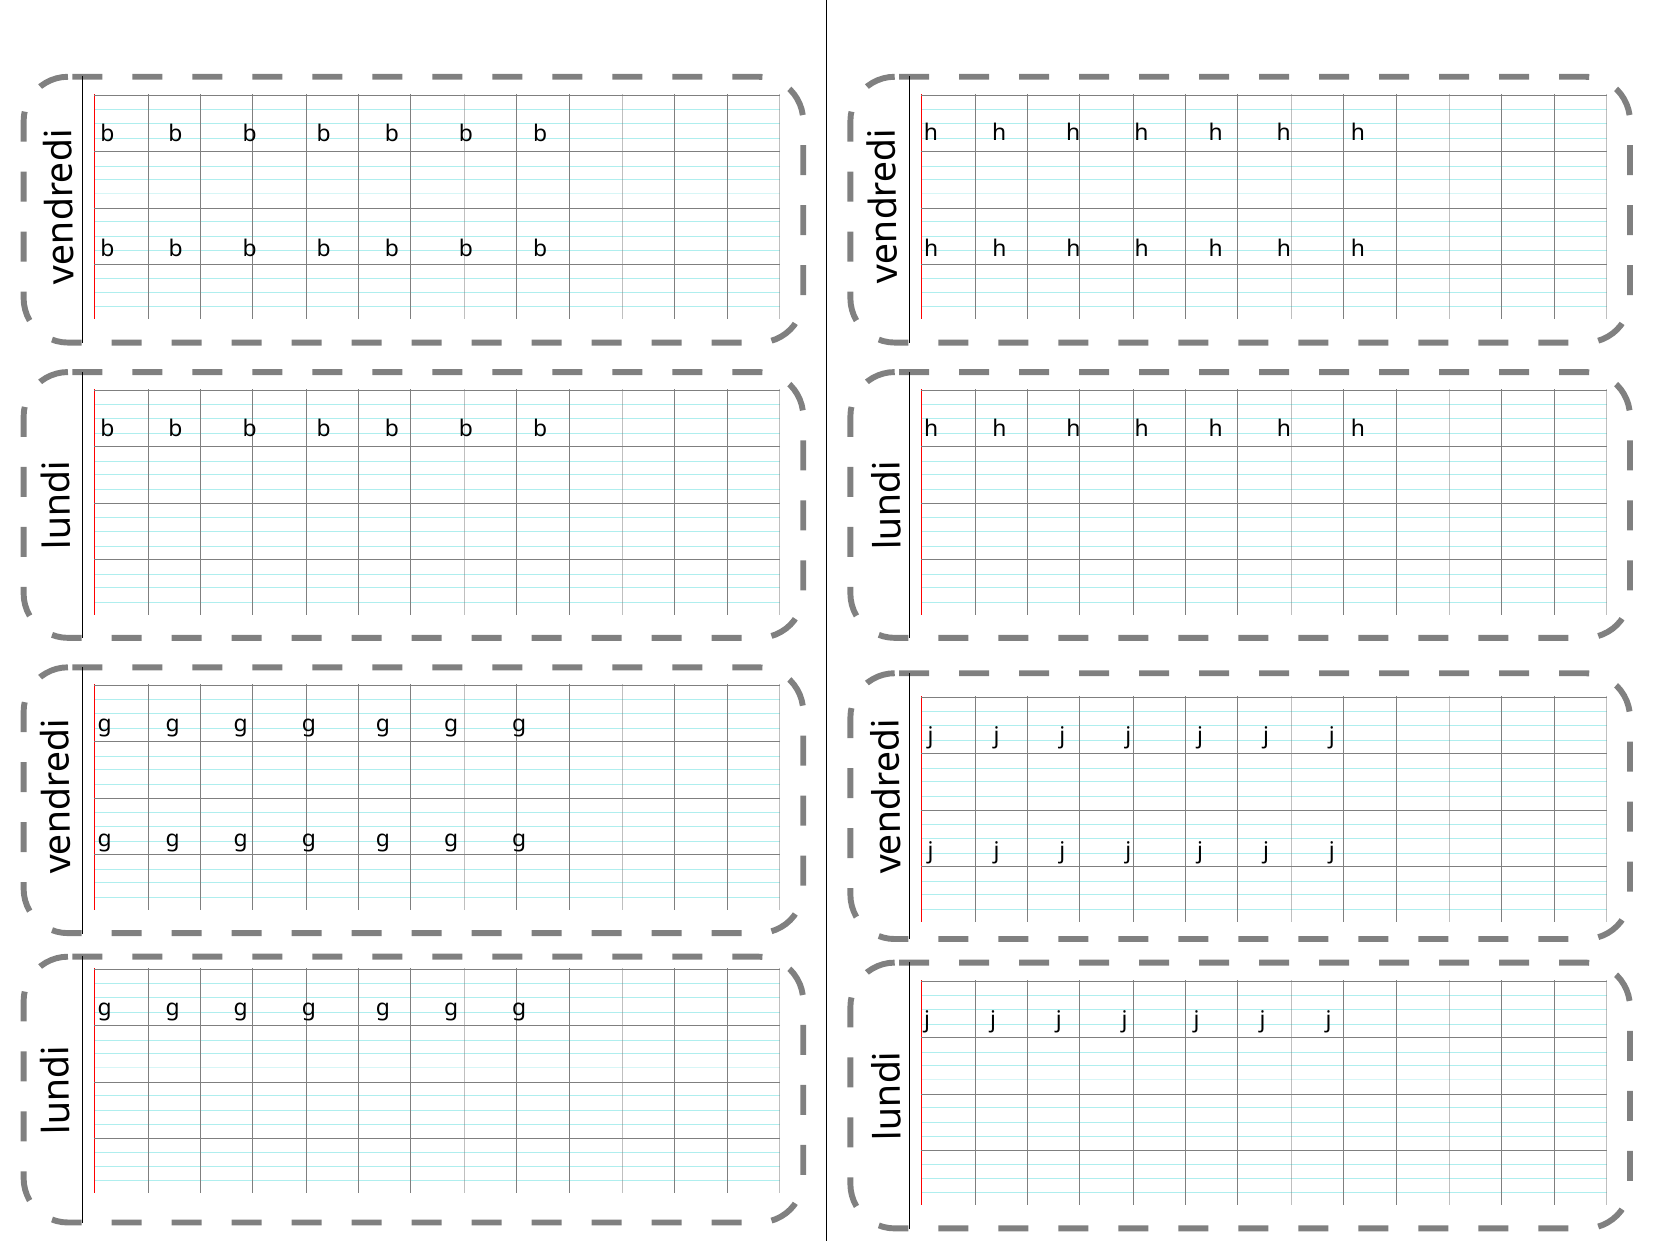

h h h h h h h
b b b b b b b
vendredi
vendredi
b b b b b b b
h h h h h h h
b b b b b b b
h h h h h h h
lundi
lundi
g g g g g g g
j j j j j j j
vendredi
vendredi
g g g g g g g
j j j j j j j
g g g g g g g
j j j j j j j
lundi
lundi